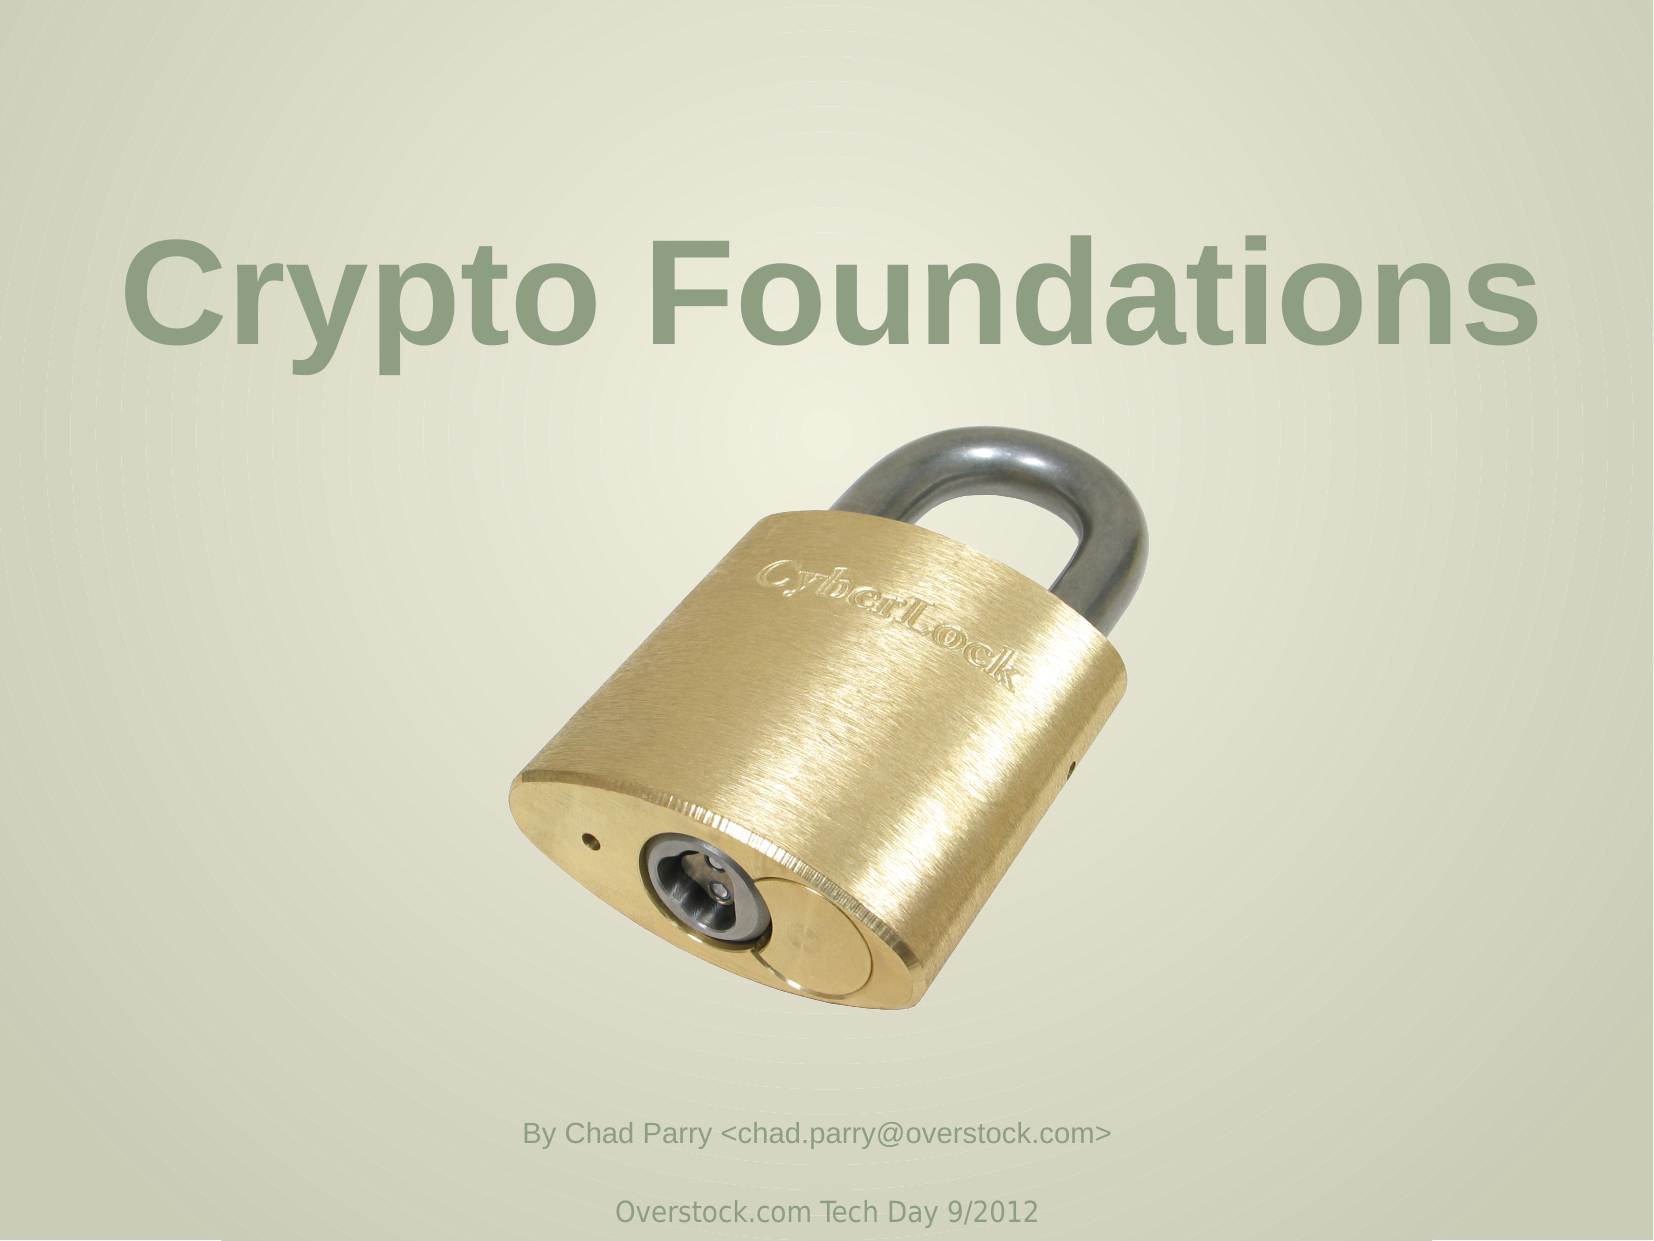

# Crypto Foundations
By Chad Parry <chad.parry@overstock.com>
Overstock.com Tech Day 9/2012